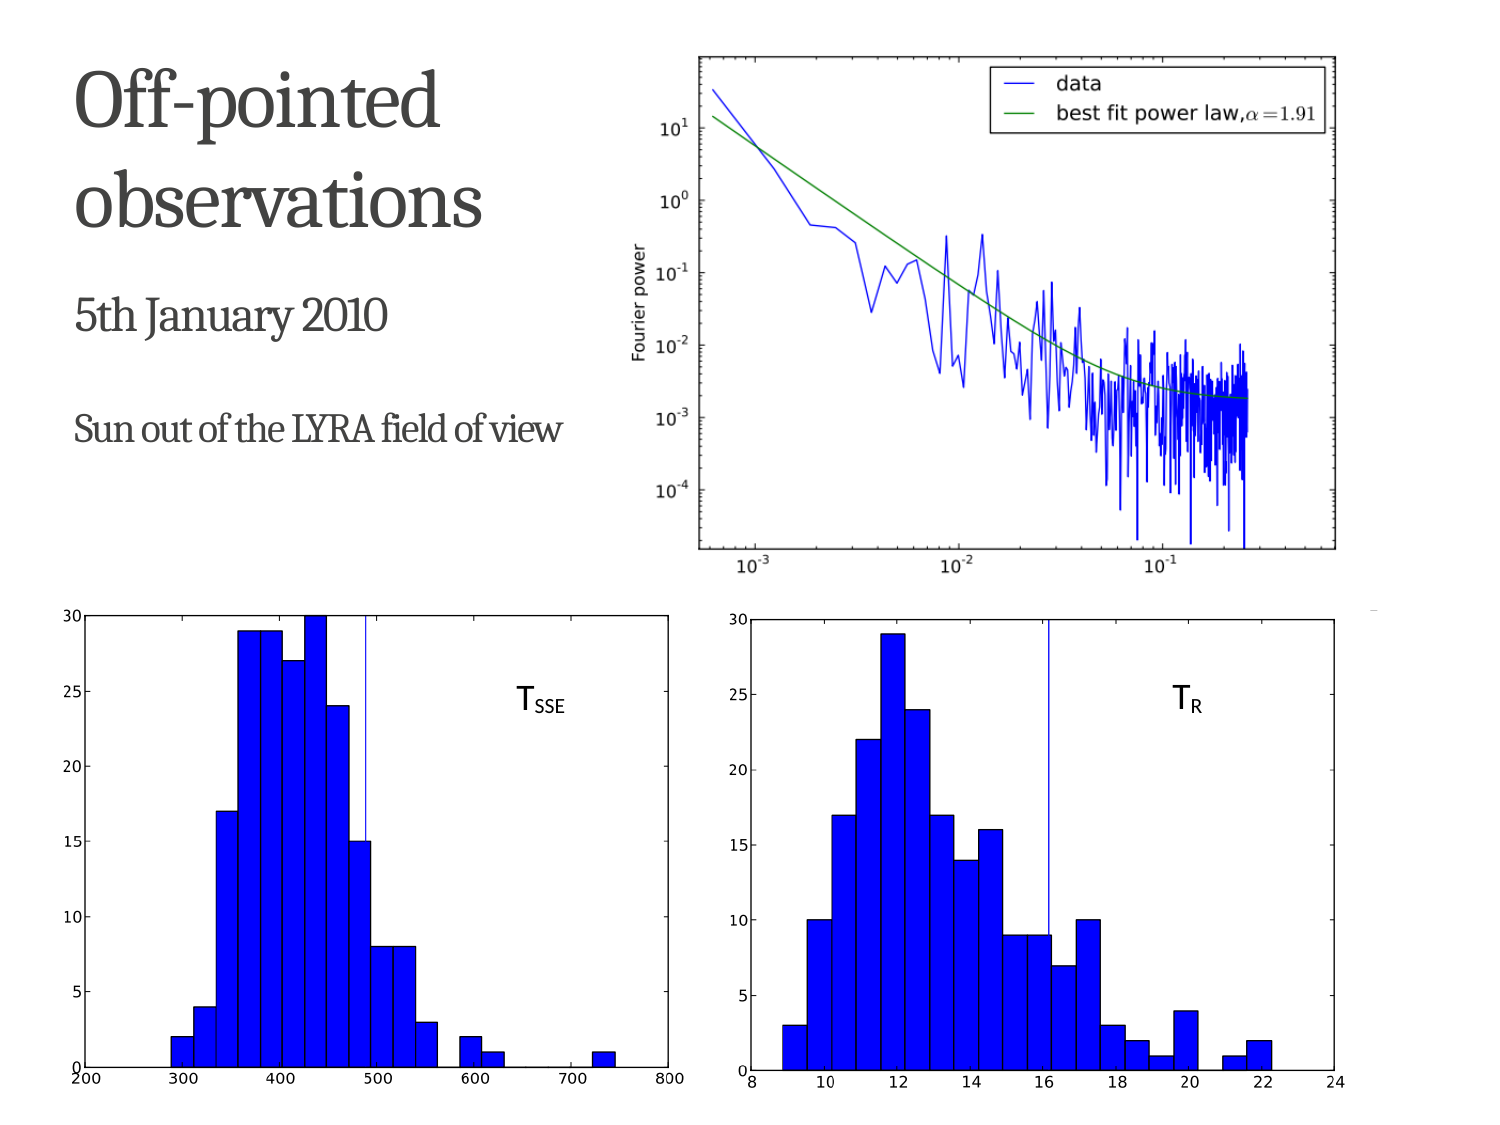

# Off-pointed observations
5th January 2010
Sun out of the LYRA field of view
TR
TSSE
TSSE